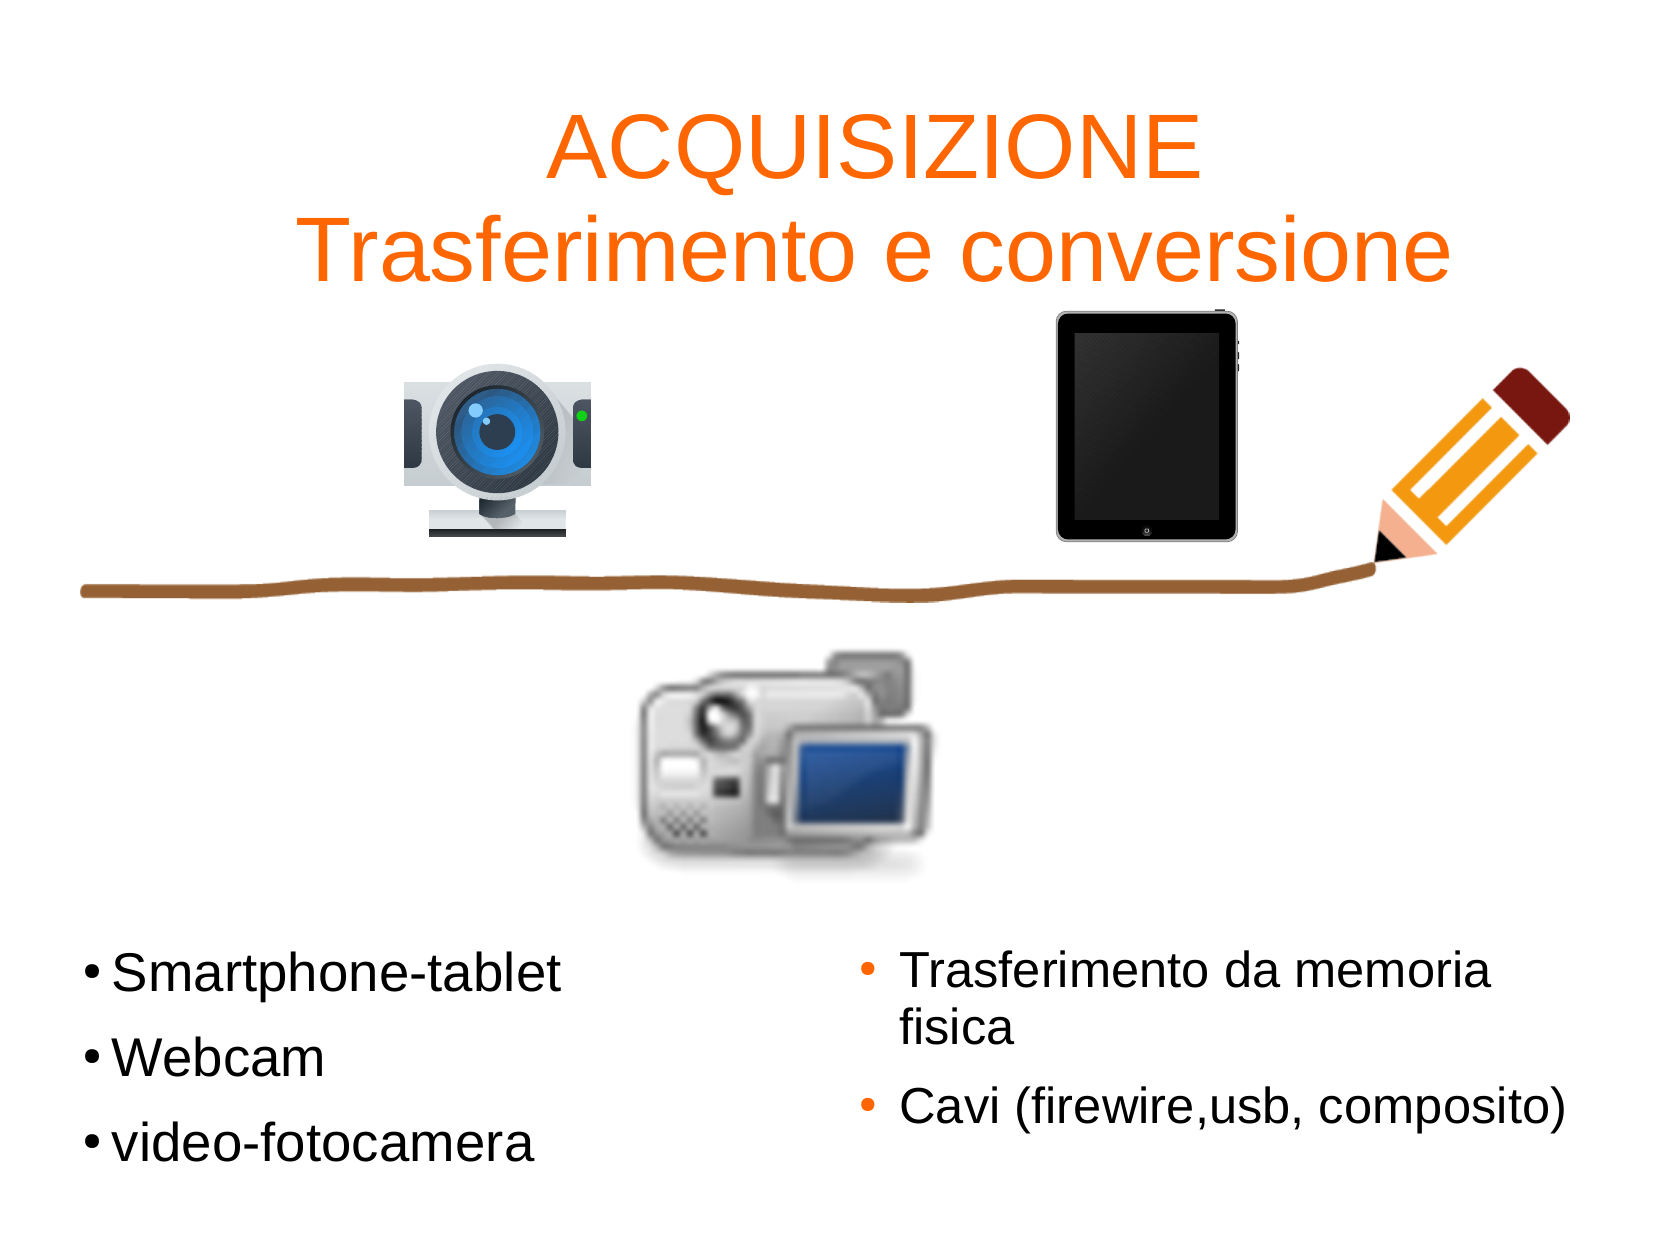

# ACQUISIZIONE Trasferimento e conversione
Smartphone-tablet
Webcam
video-fotocamera
Trasferimento da memoria fisica
Cavi (firewire,usb, composito)